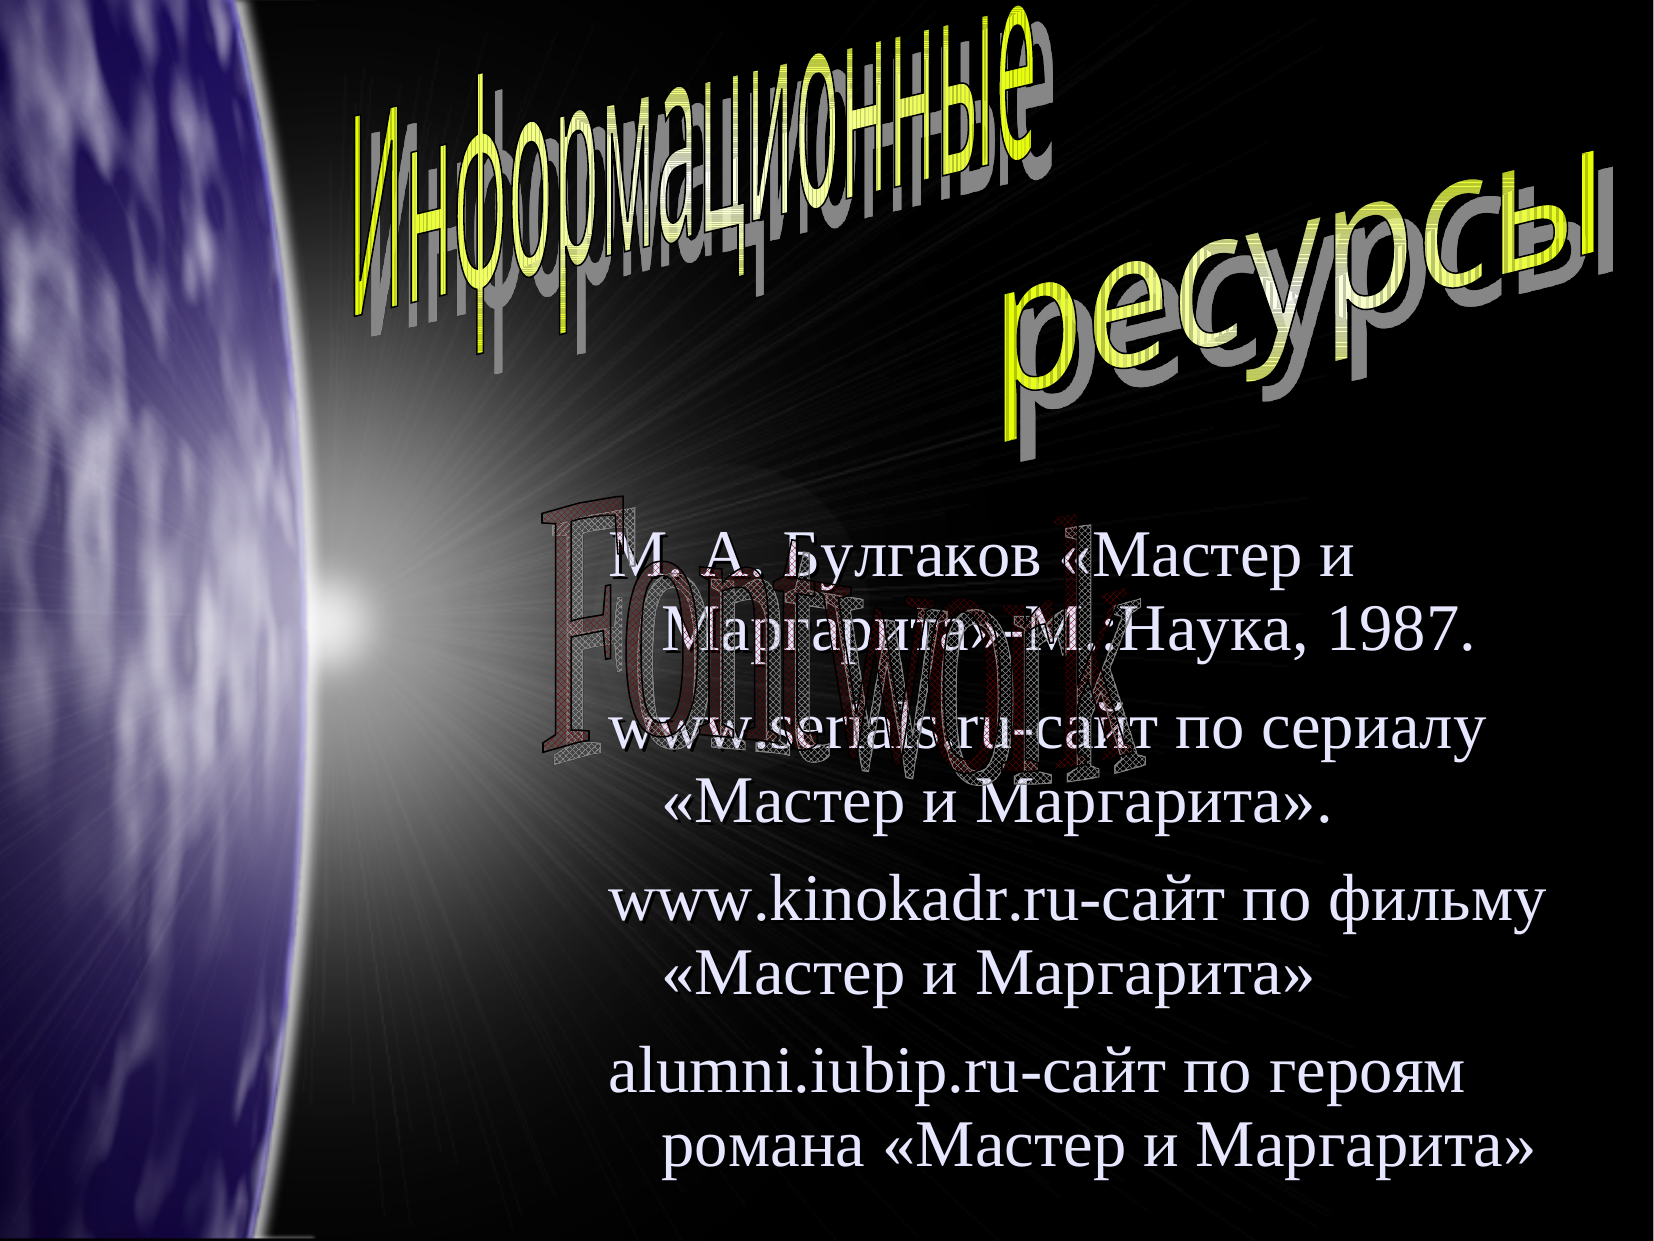

Информационные
ресурсы
Fontwork
# М. А. Булгаков «Мастер и Маргарита»-М.:Наука, 1987.
www.serials.ru-сайт по сериалу «Мастер и Маргарита».
www.kinokadr.ru-сайт по фильму «Мастер и Маргарита»
alumni.iubip.ru-cайт по героям романа «Мастер и Маргарита»